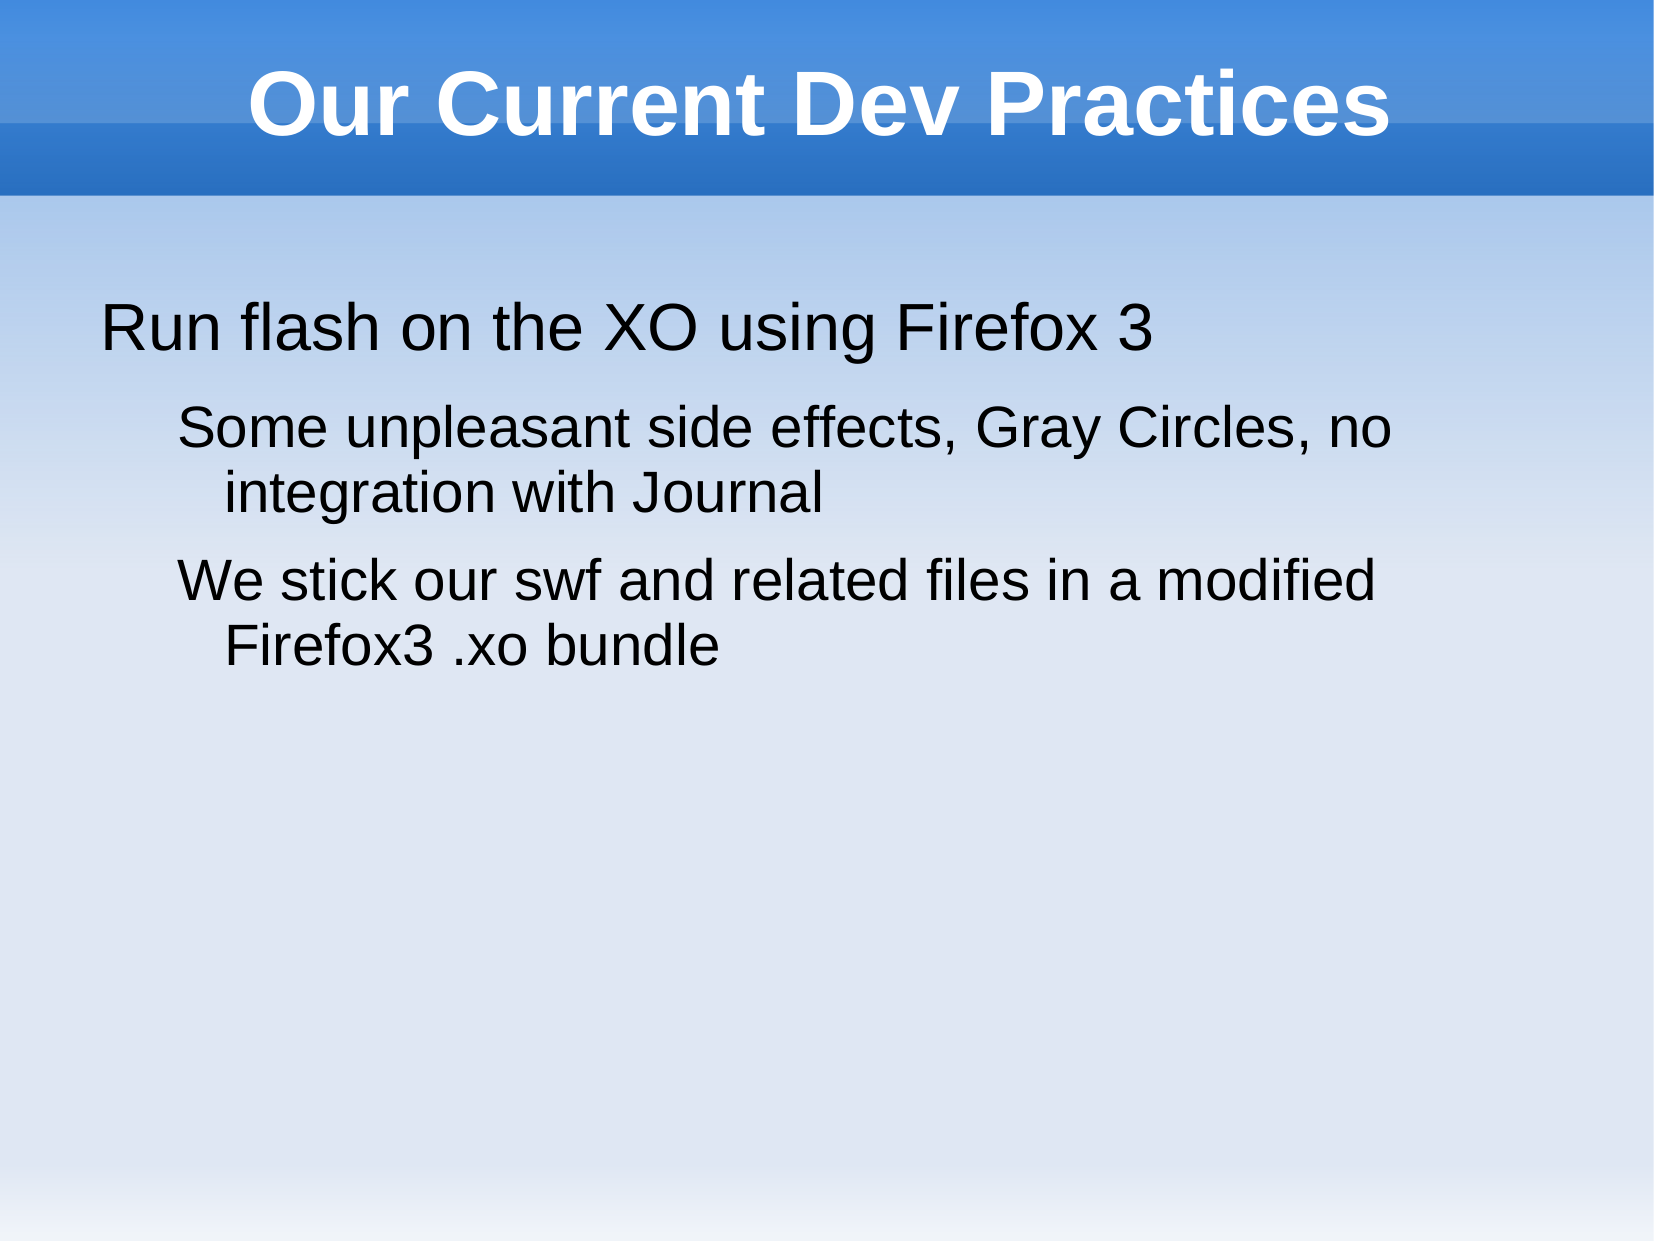

# Our Current Dev Practices
Run flash on the XO using Firefox 3
Some unpleasant side effects, Gray Circles, no integration with Journal
We stick our swf and related files in a modified Firefox3 .xo bundle